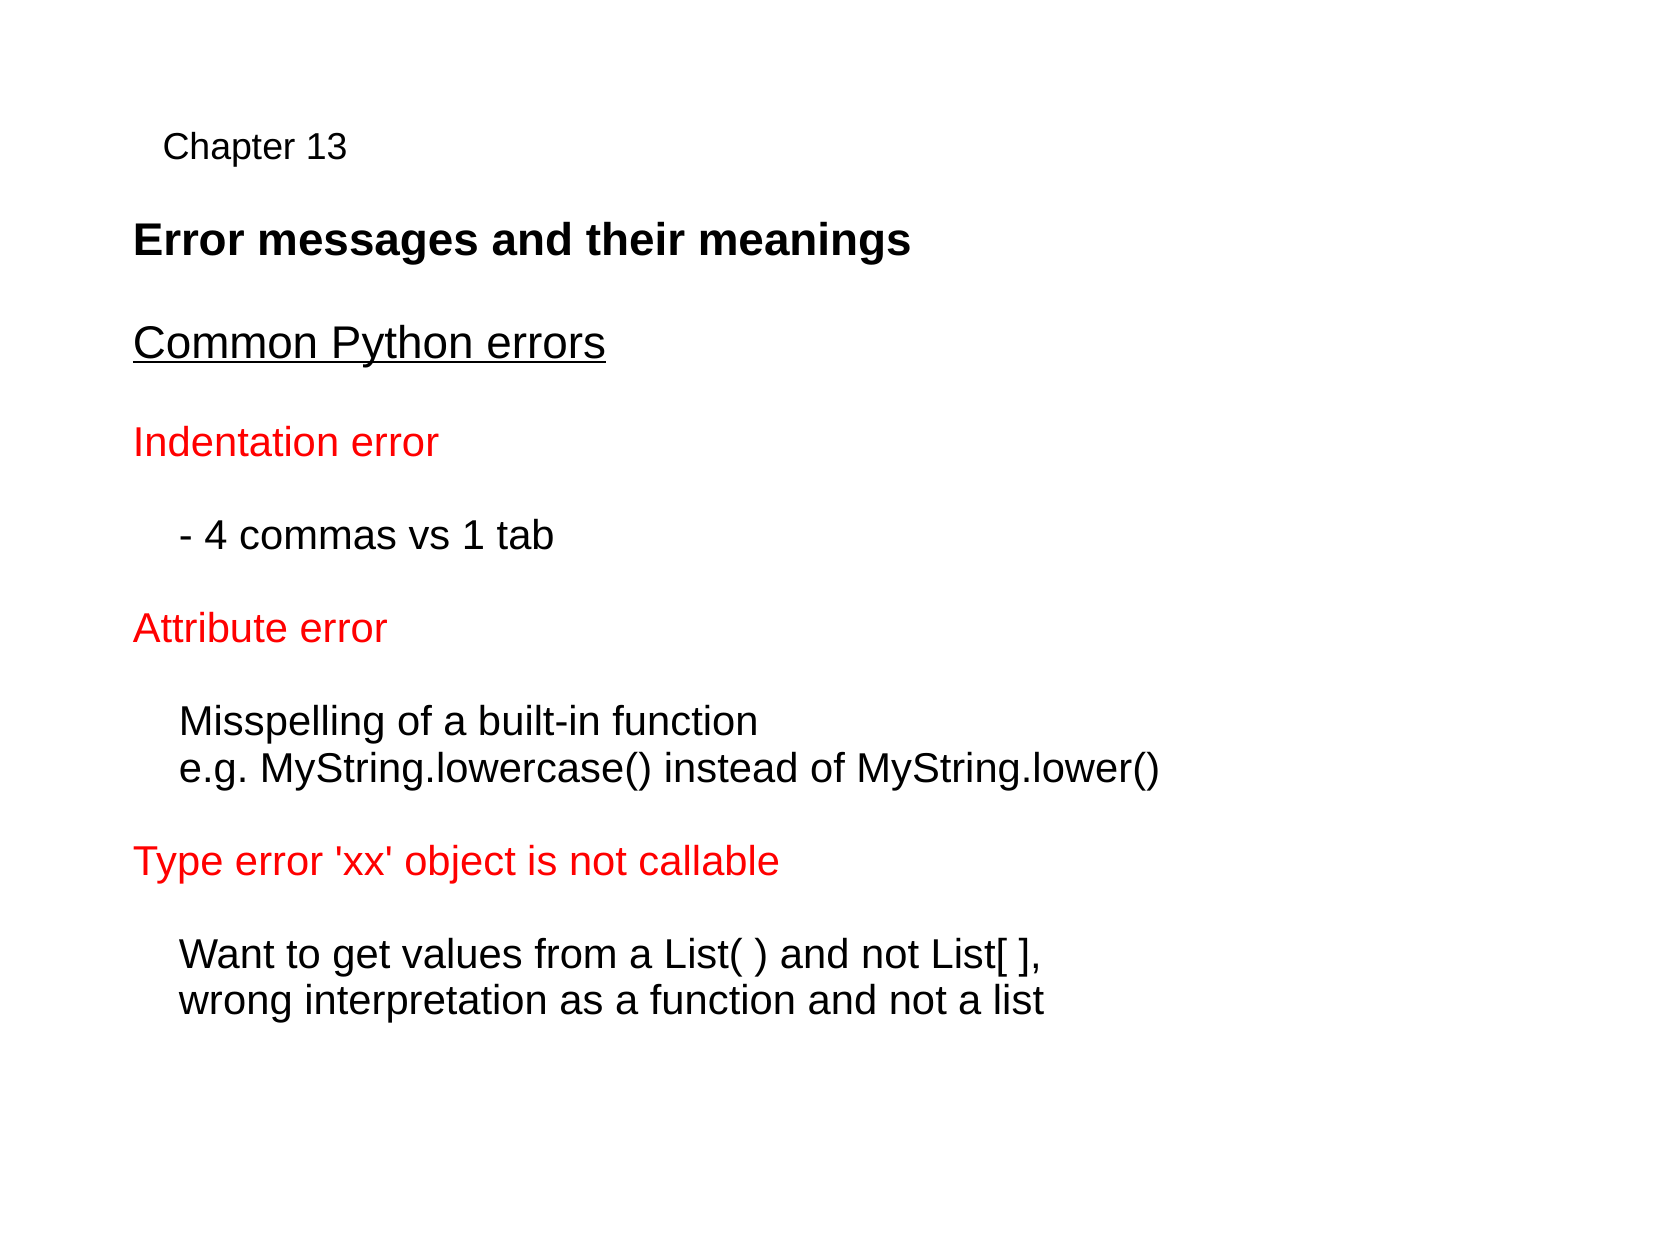

Chapter 13
Error messages and their meanings
Common Python errors
Indentation error
 - 4 commas vs 1 tab
Attribute error
 Misspelling of a built-in function
 e.g. MyString.lowercase() instead of MyString.lower()
Type error 'xx' object is not callable
 Want to get values from a List( ) and not List[ ],
 wrong interpretation as a function and not a list